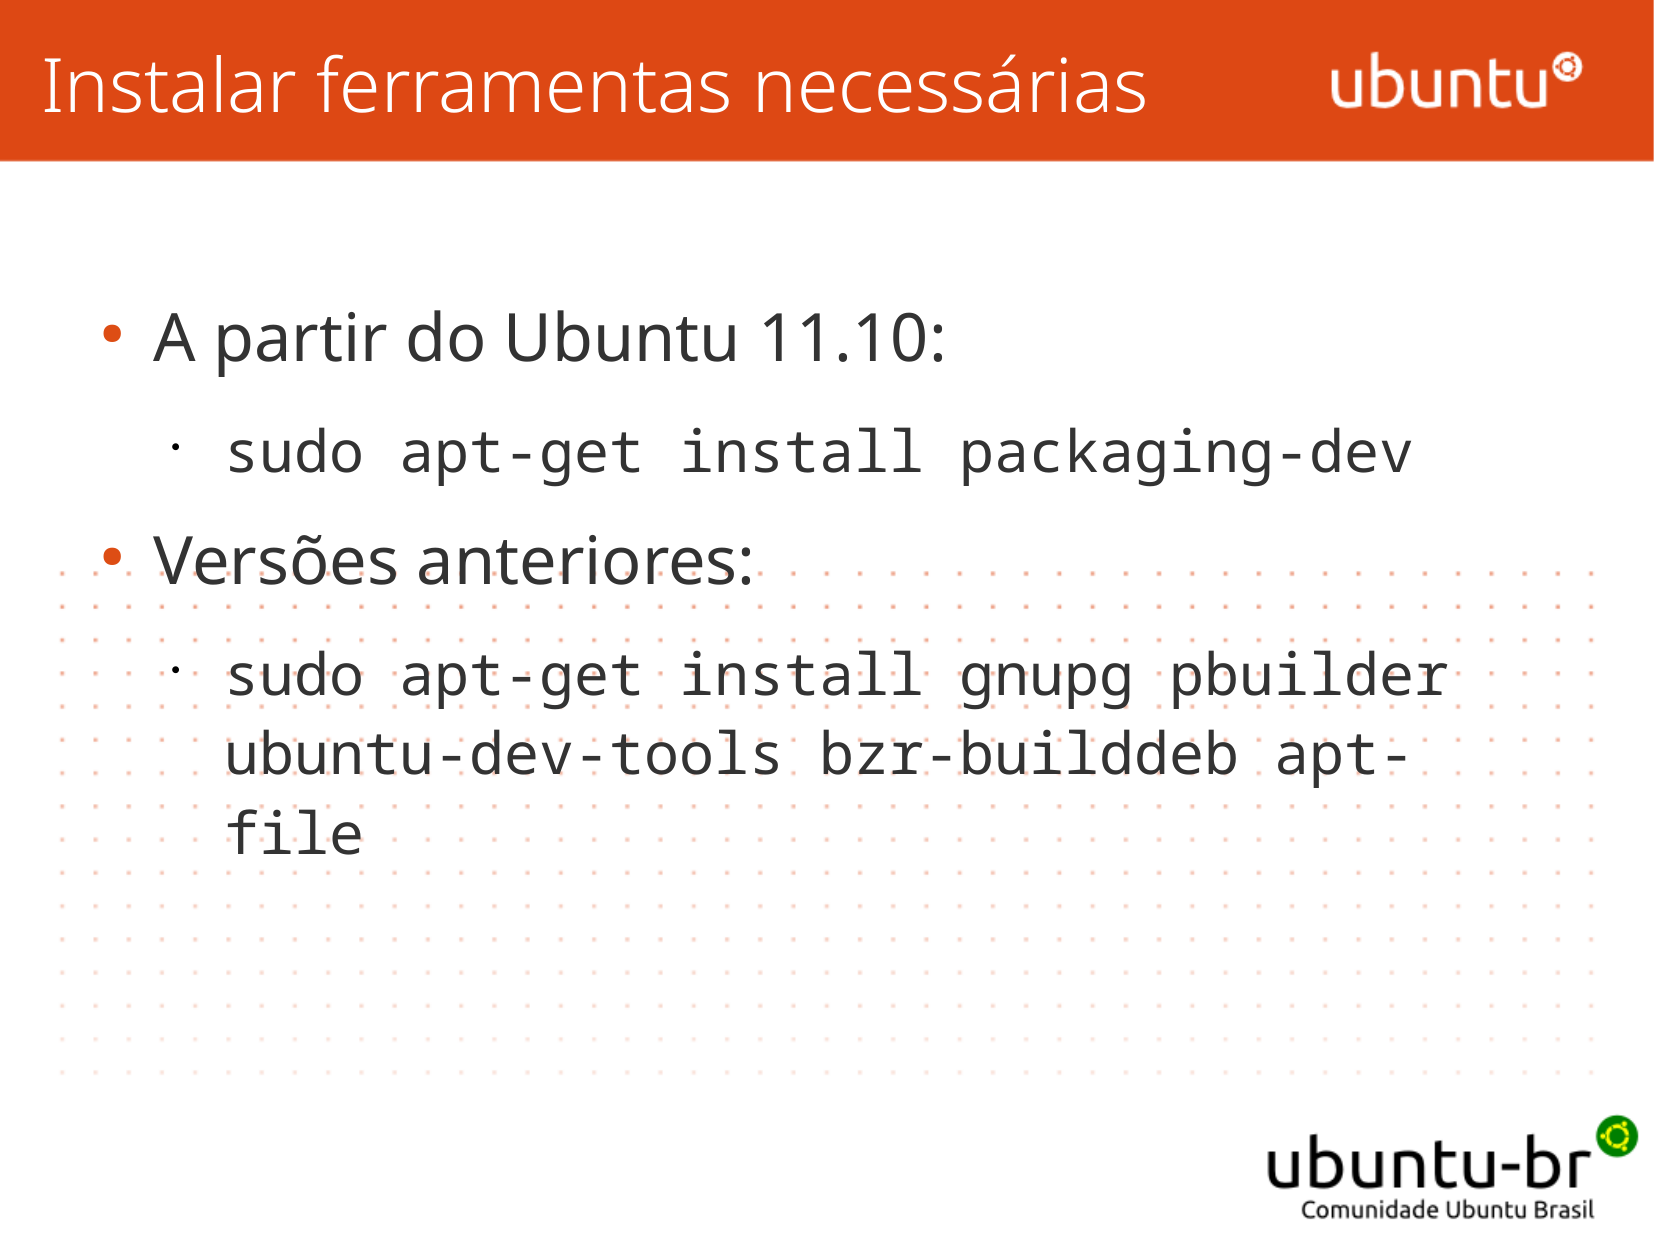

# Instalar ferramentas necessárias
A partir do Ubuntu 11.10:
sudo apt-get install packaging-dev
Versões anteriores:
sudo apt-get install gnupg pbuilder ubuntu-dev-tools bzr-builddeb apt-file